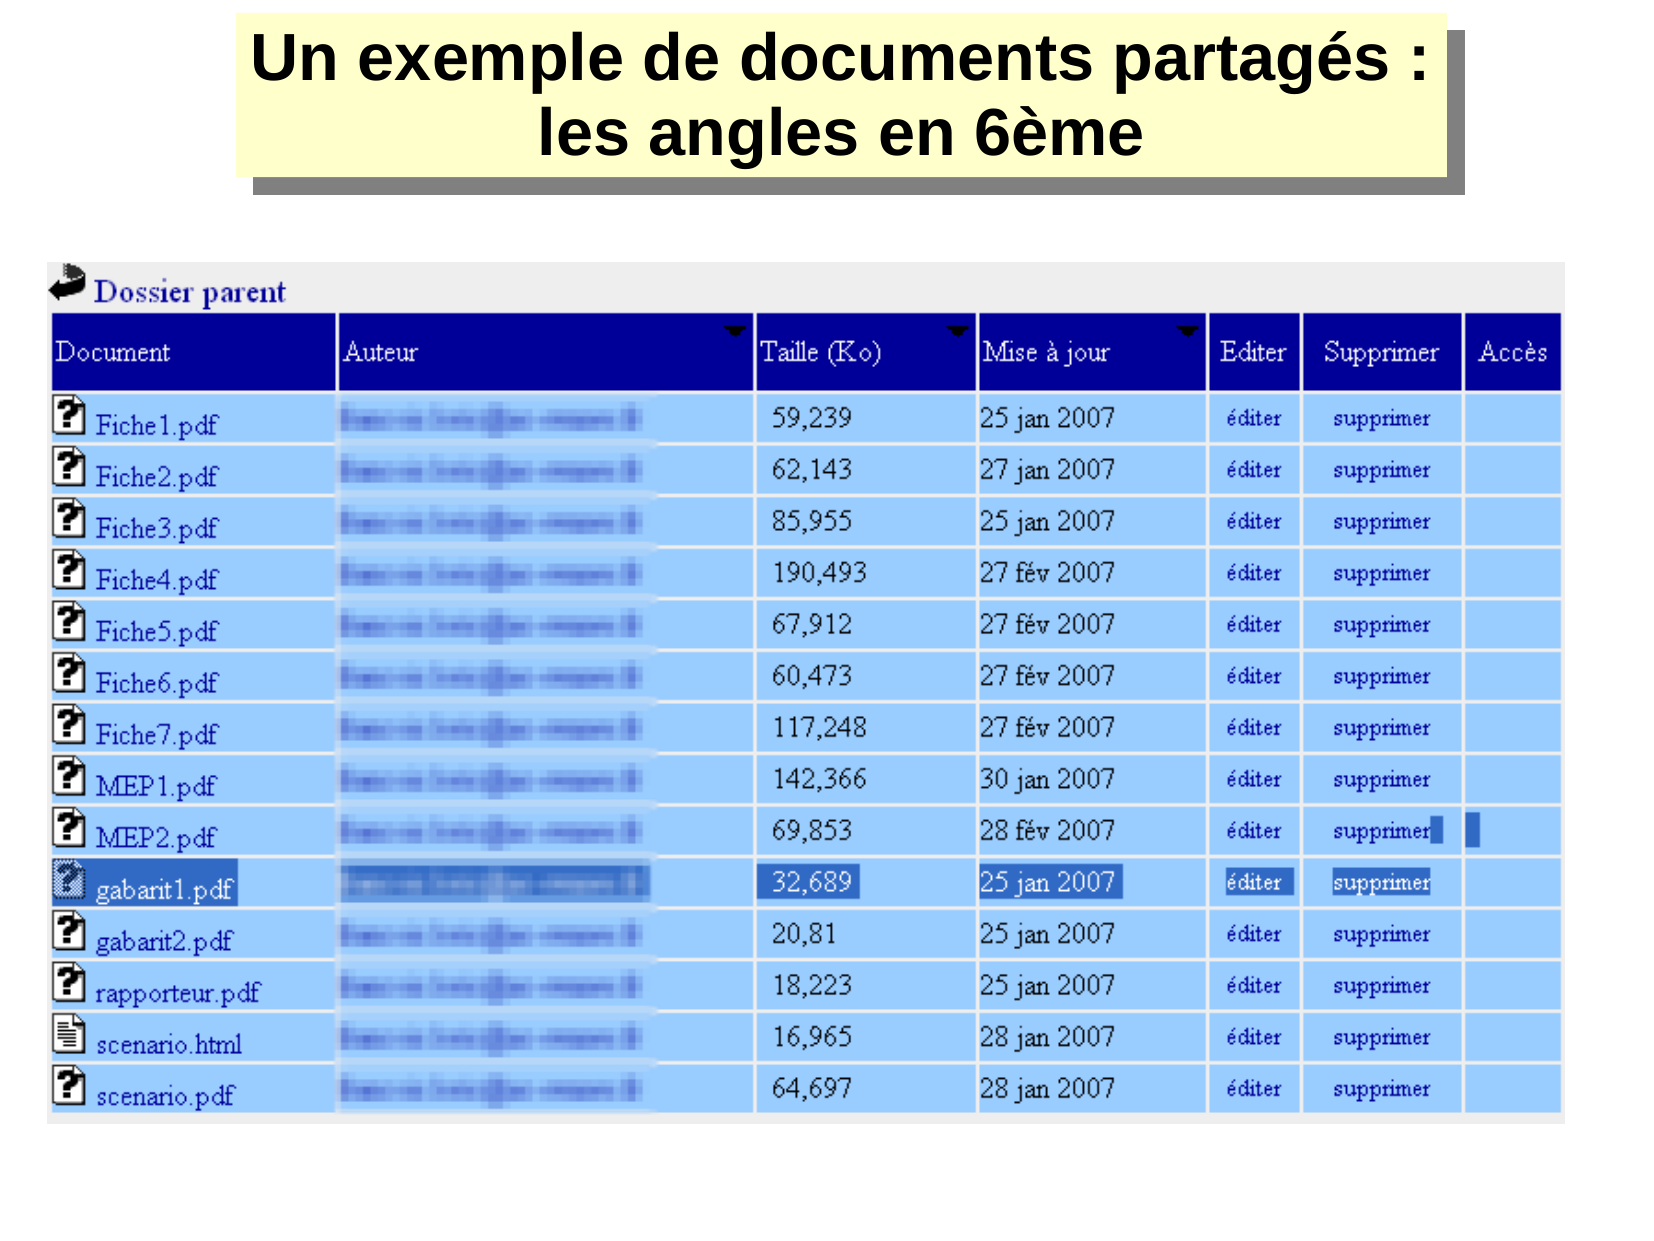

Un exemple de documents partagés :
les angles en 6ème